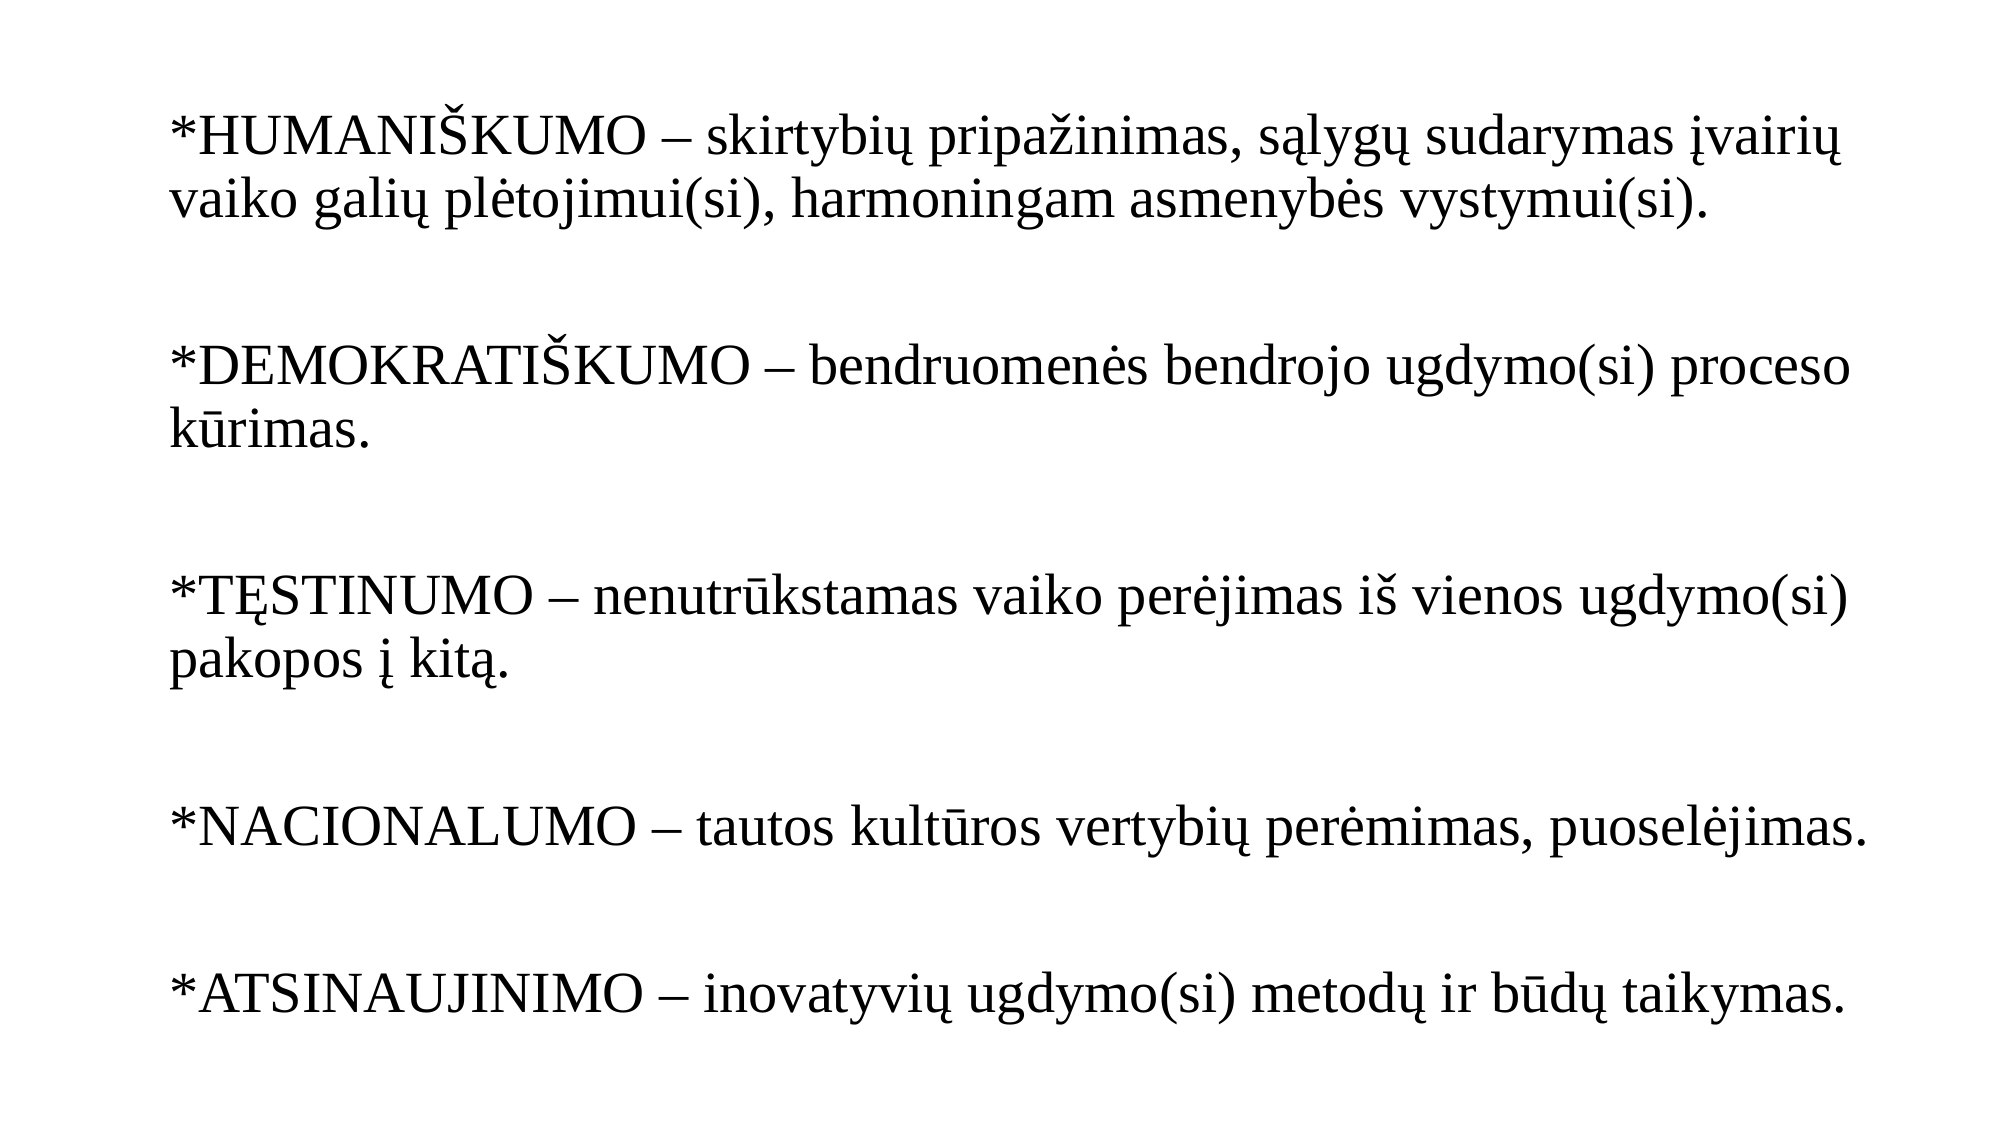

#
*HUMANIŠKUMO – skirtybių pripažinimas, sąlygų sudarymas įvairių vaiko galių plėtojimui(si), harmoningam asmenybės vystymui(si).
*DEMOKRATIŠKUMO – bendruomenės bendrojo ugdymo(si) proceso kūrimas.
*TĘSTINUMO – nenutrūkstamas vaiko perėjimas iš vienos ugdymo(si) pakopos į kitą.
*NACIONALUMO – tautos kultūros vertybių perėmimas, puoselėjimas.
*ATSINAUJINIMO – inovatyvių ugdymo(si) metodų ir būdų taikymas.